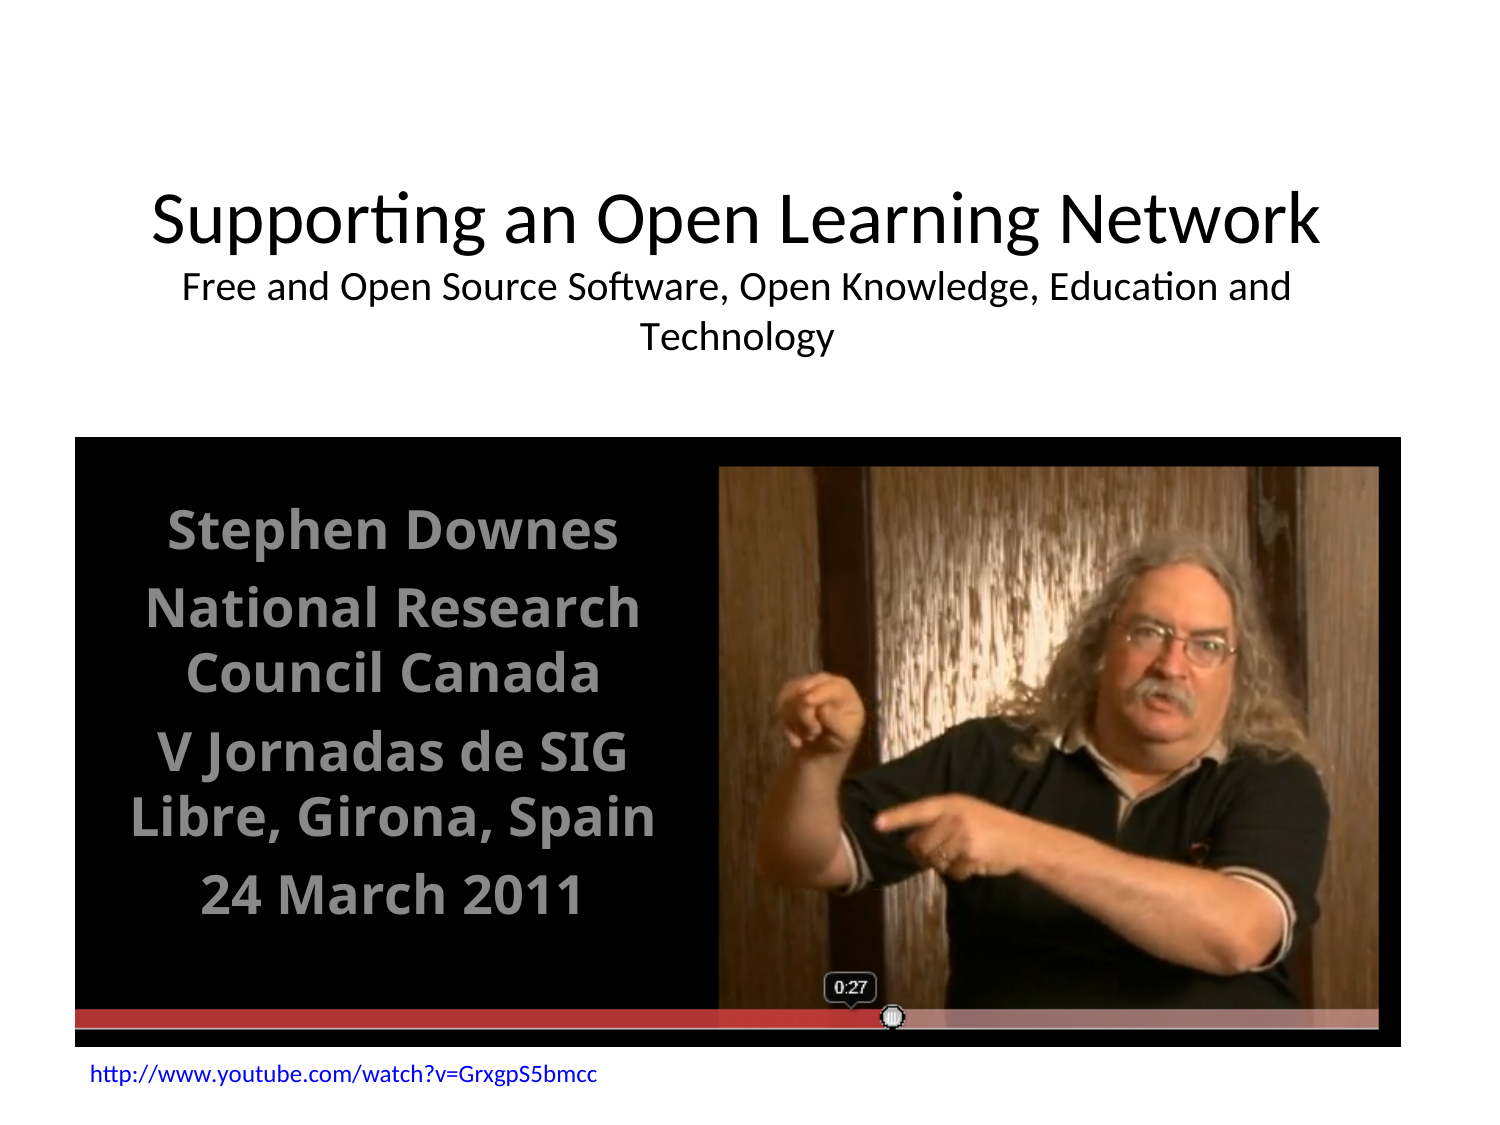

# Supporting an Open Learning Network Free and Open Source Software, Open Knowledge, Education and Technology
Stephen Downes
National Research Council Canada
V Jornadas de SIG Libre, Girona, Spain
24 March 2011
http://www.youtube.com/watch?v=GrxgpS5bmcc